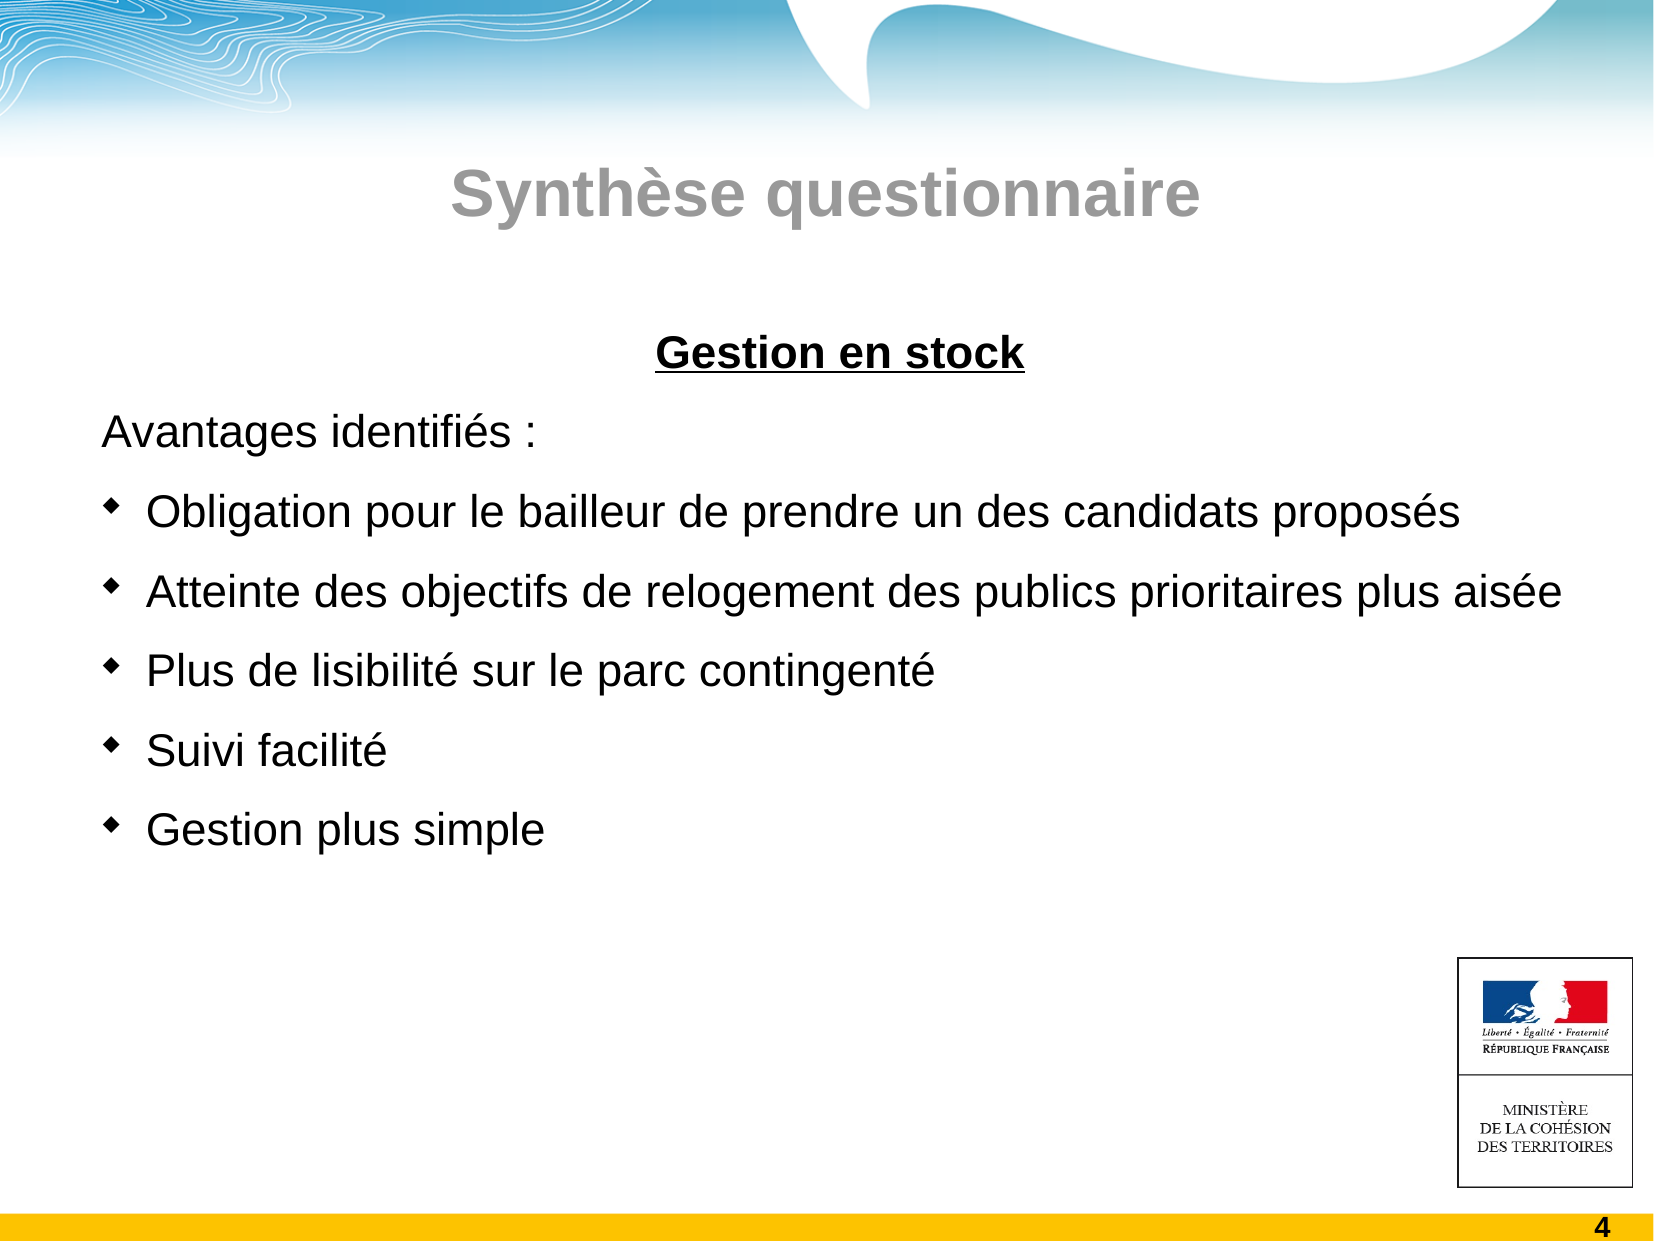

Synthèse questionnaire
Gestion en stock
Avantages identifiés :
Obligation pour le bailleur de prendre un des candidats proposés
Atteinte des objectifs de relogement des publics prioritaires plus aisée
Plus de lisibilité sur le parc contingenté
Suivi facilité
Gestion plus simple